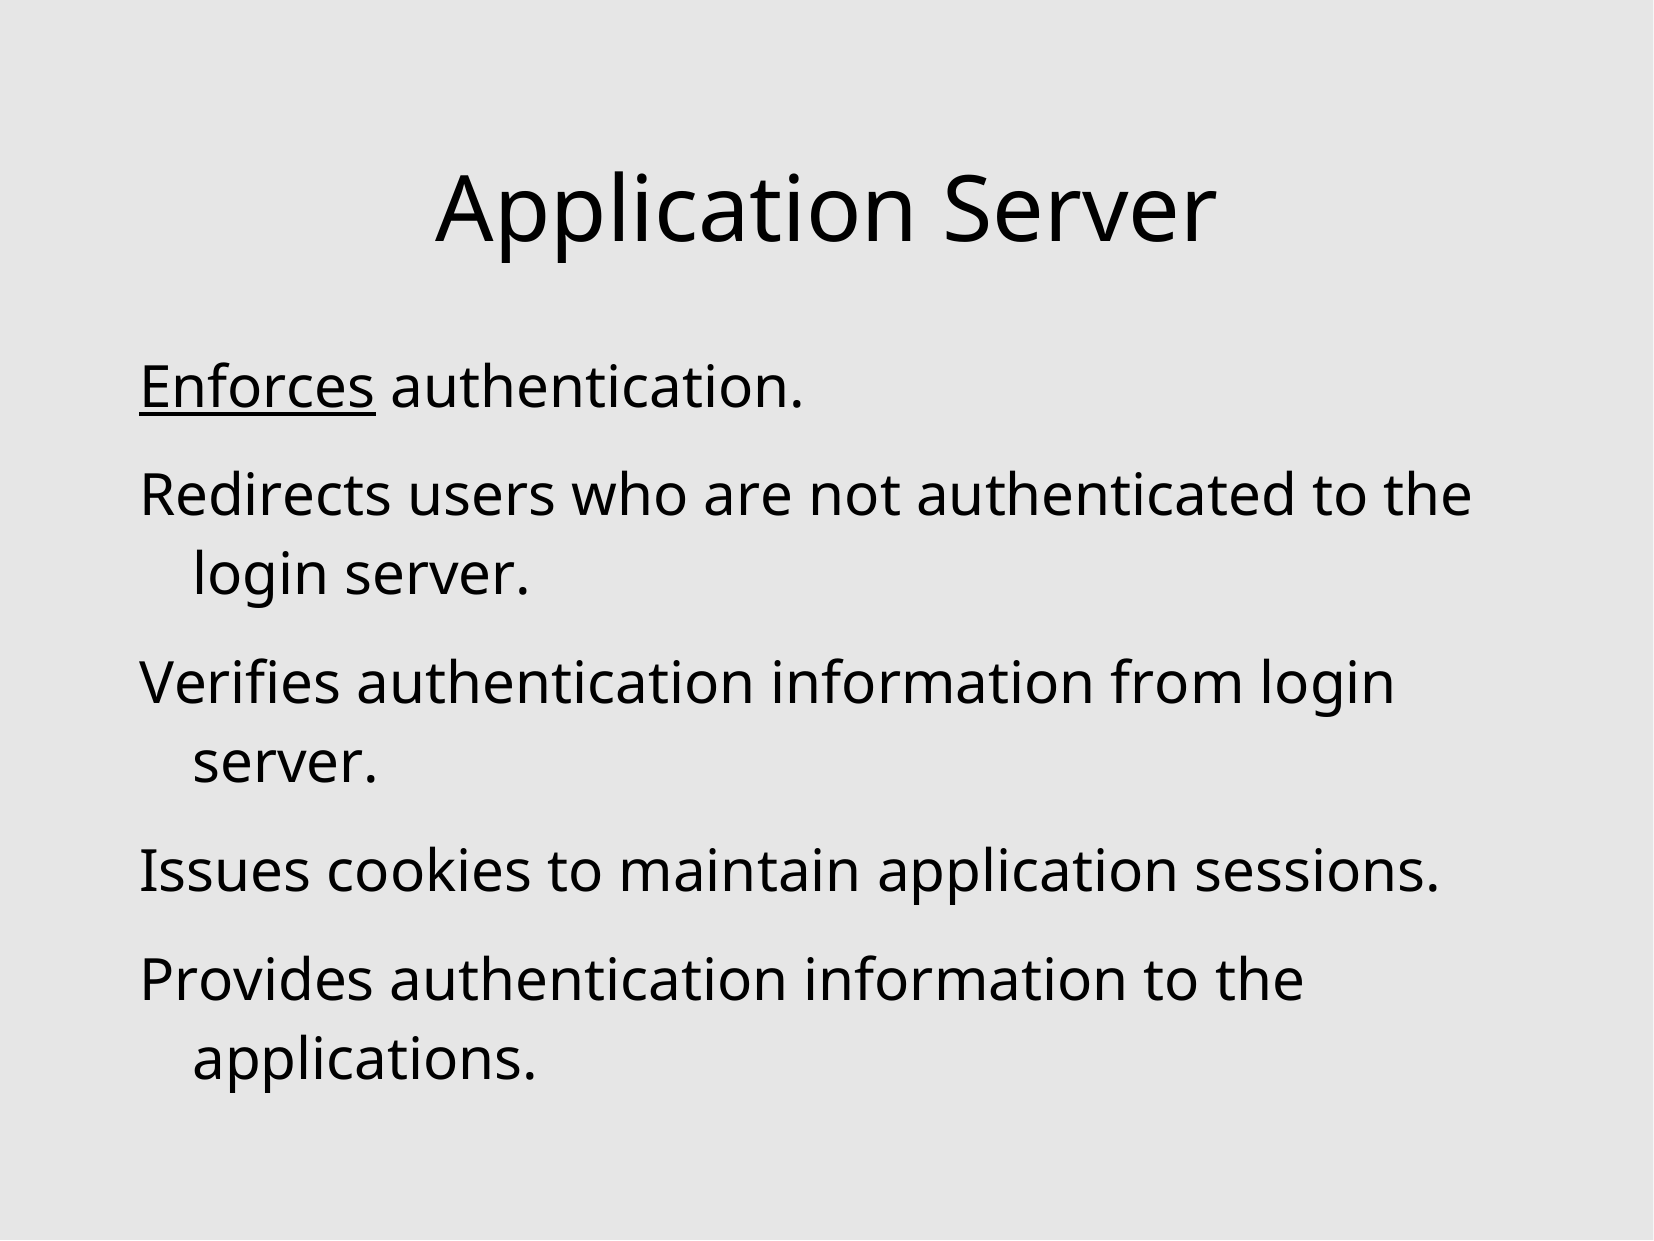

# Application Server
Enforces authentication.
Redirects users who are not authenticated to the login server.
Verifies authentication information from login server.
Issues cookies to maintain application sessions.
Provides authentication information to the applications.